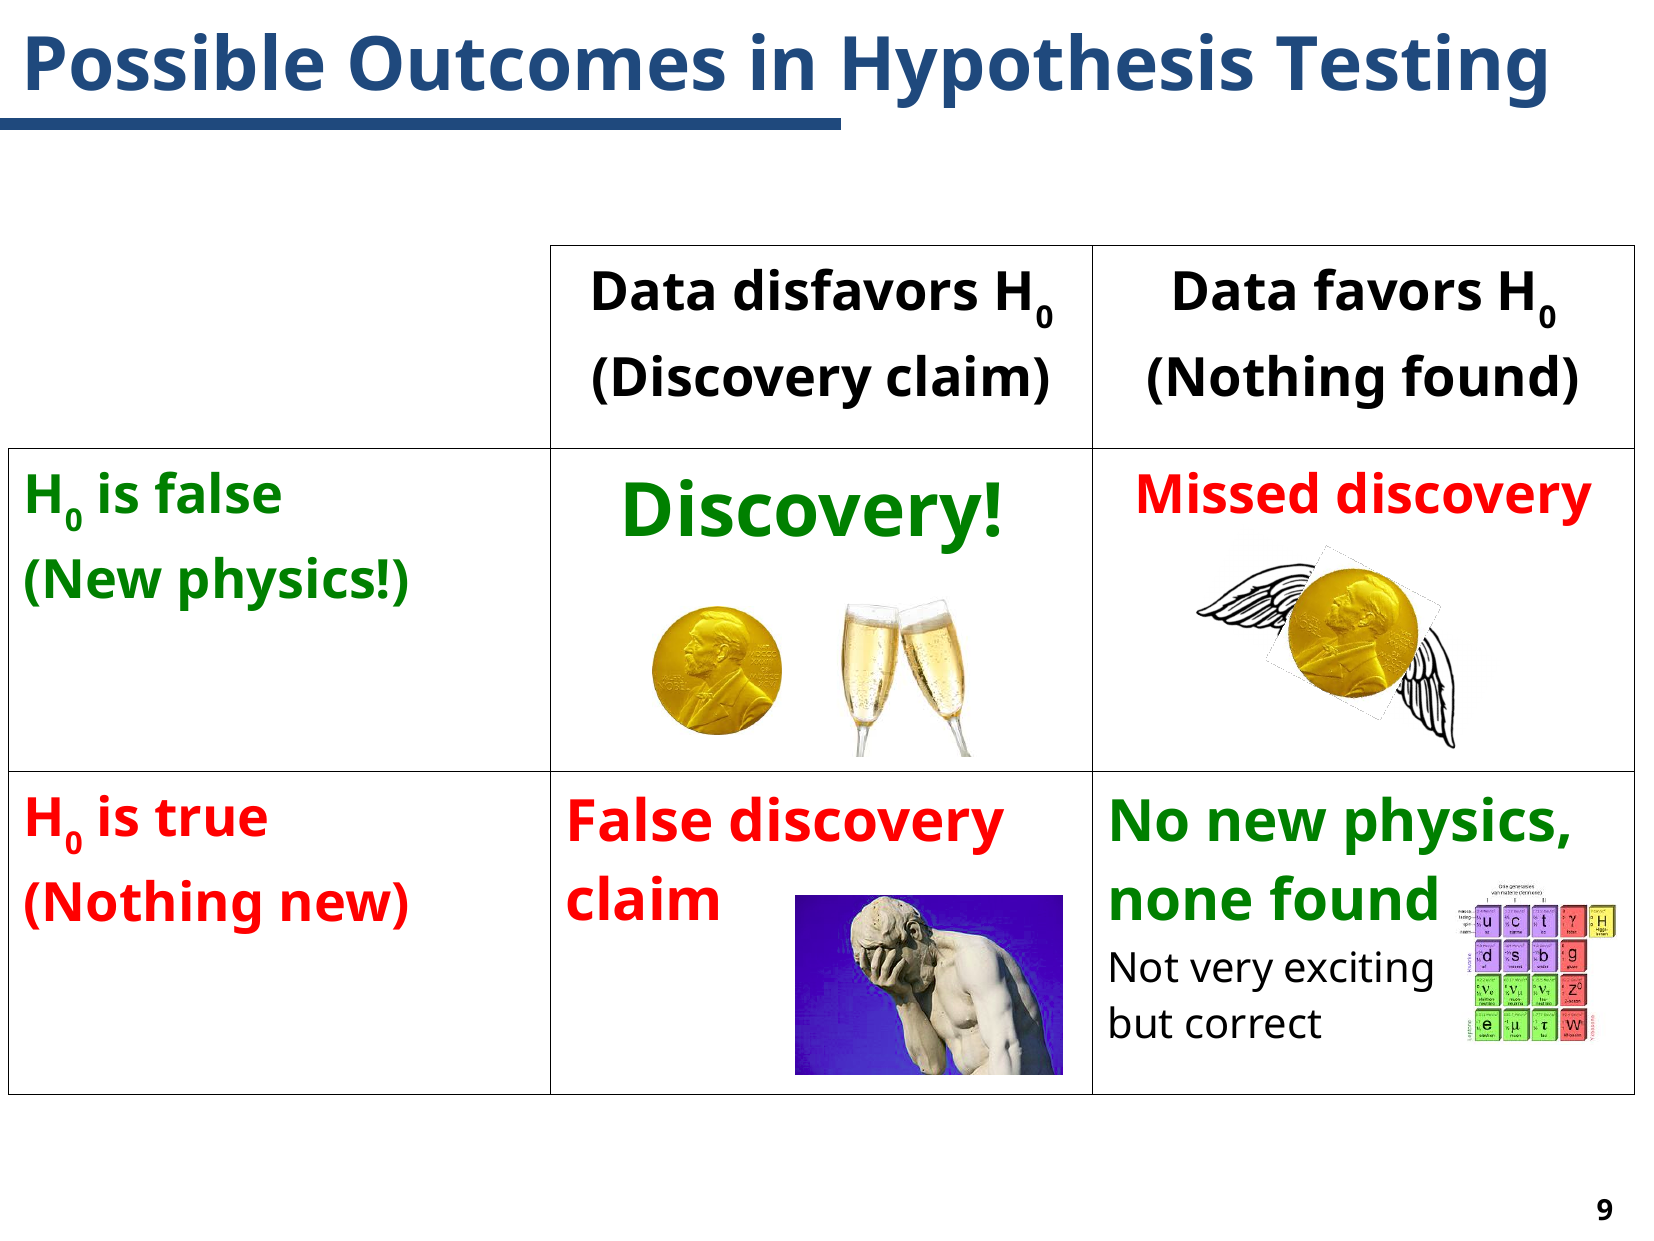

# Possible Outcomes in Hypothesis Testing
| | Data disfavors H0 (Discovery claim) | Data favors H0 (Nothing found) |
| --- | --- | --- |
| H0 is false (New physics!) | Discovery! | Missed discovery |
| H0 is true (Nothing new) | False discovery claim | No new physics, none found Not very exciting but correct |
9